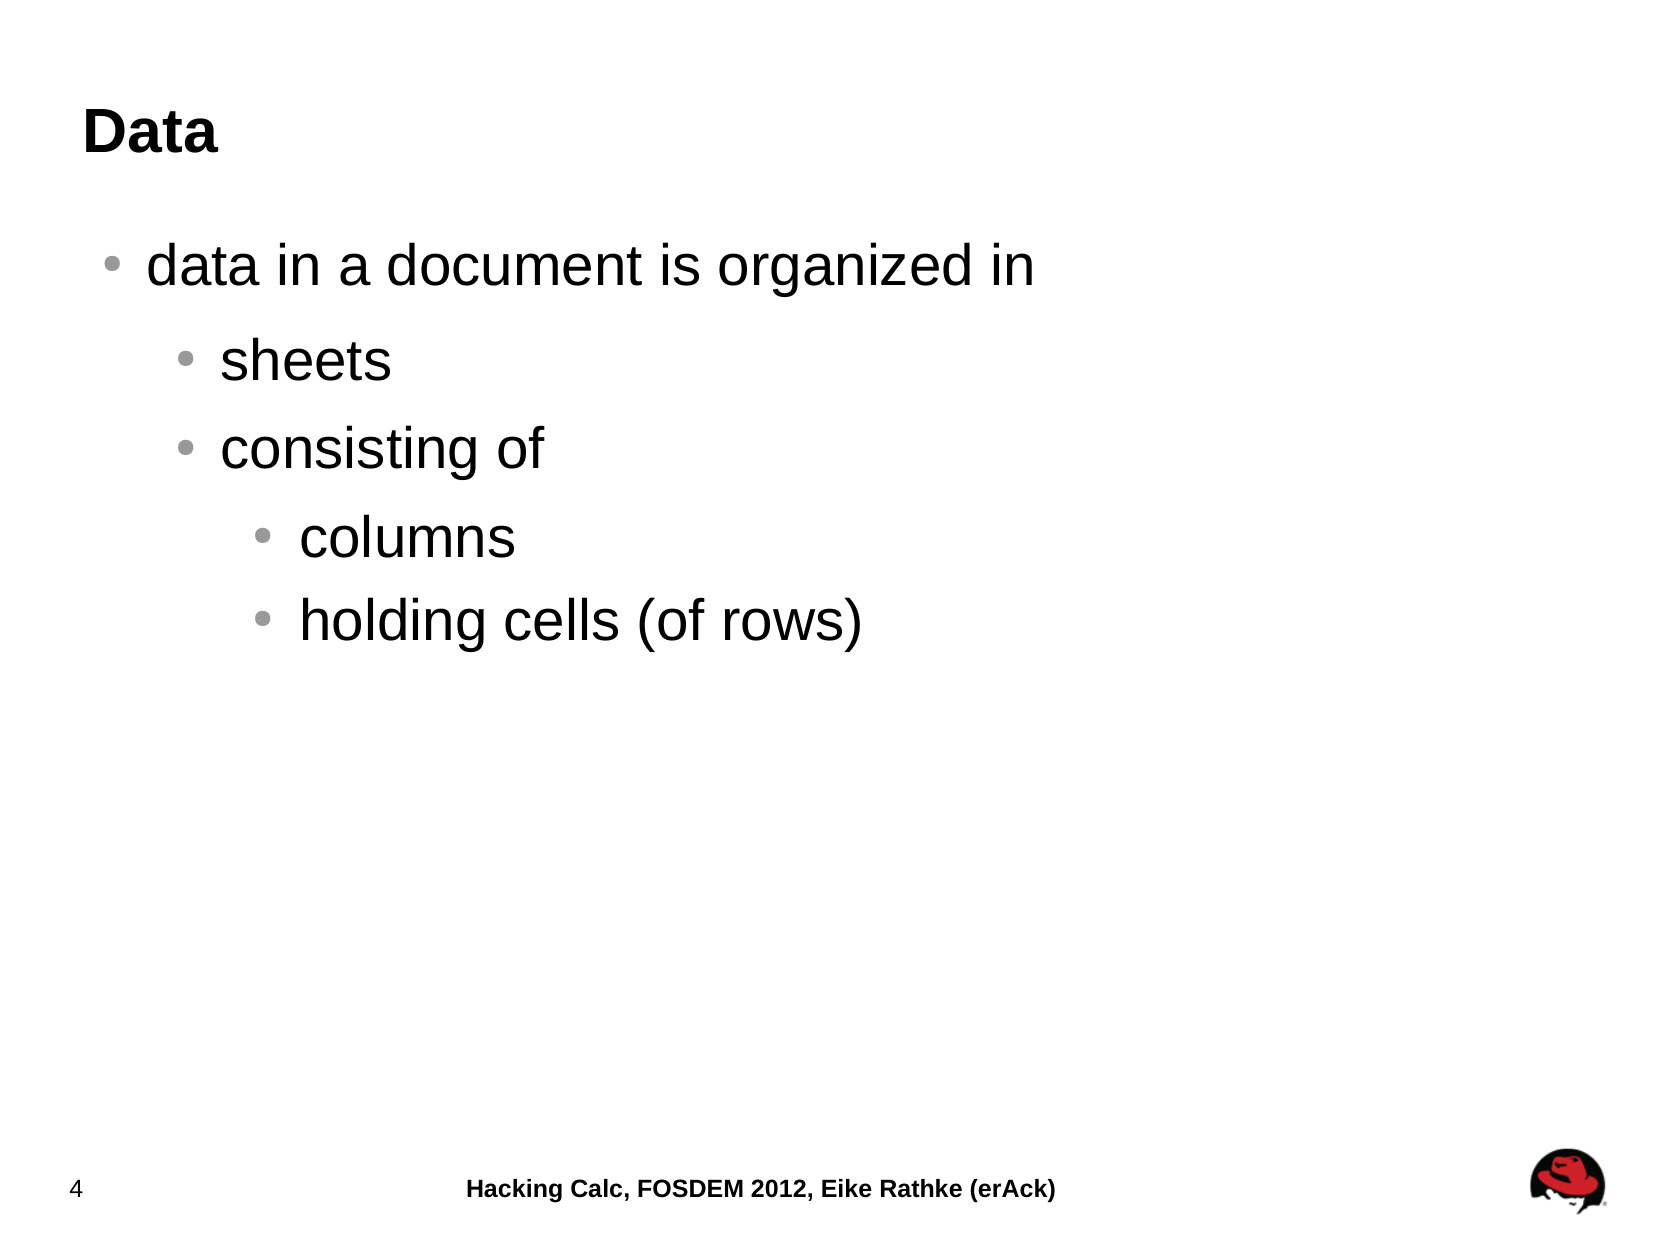

# Data
data in a document is organized in
sheets
consisting of
columns
holding cells (of rows)